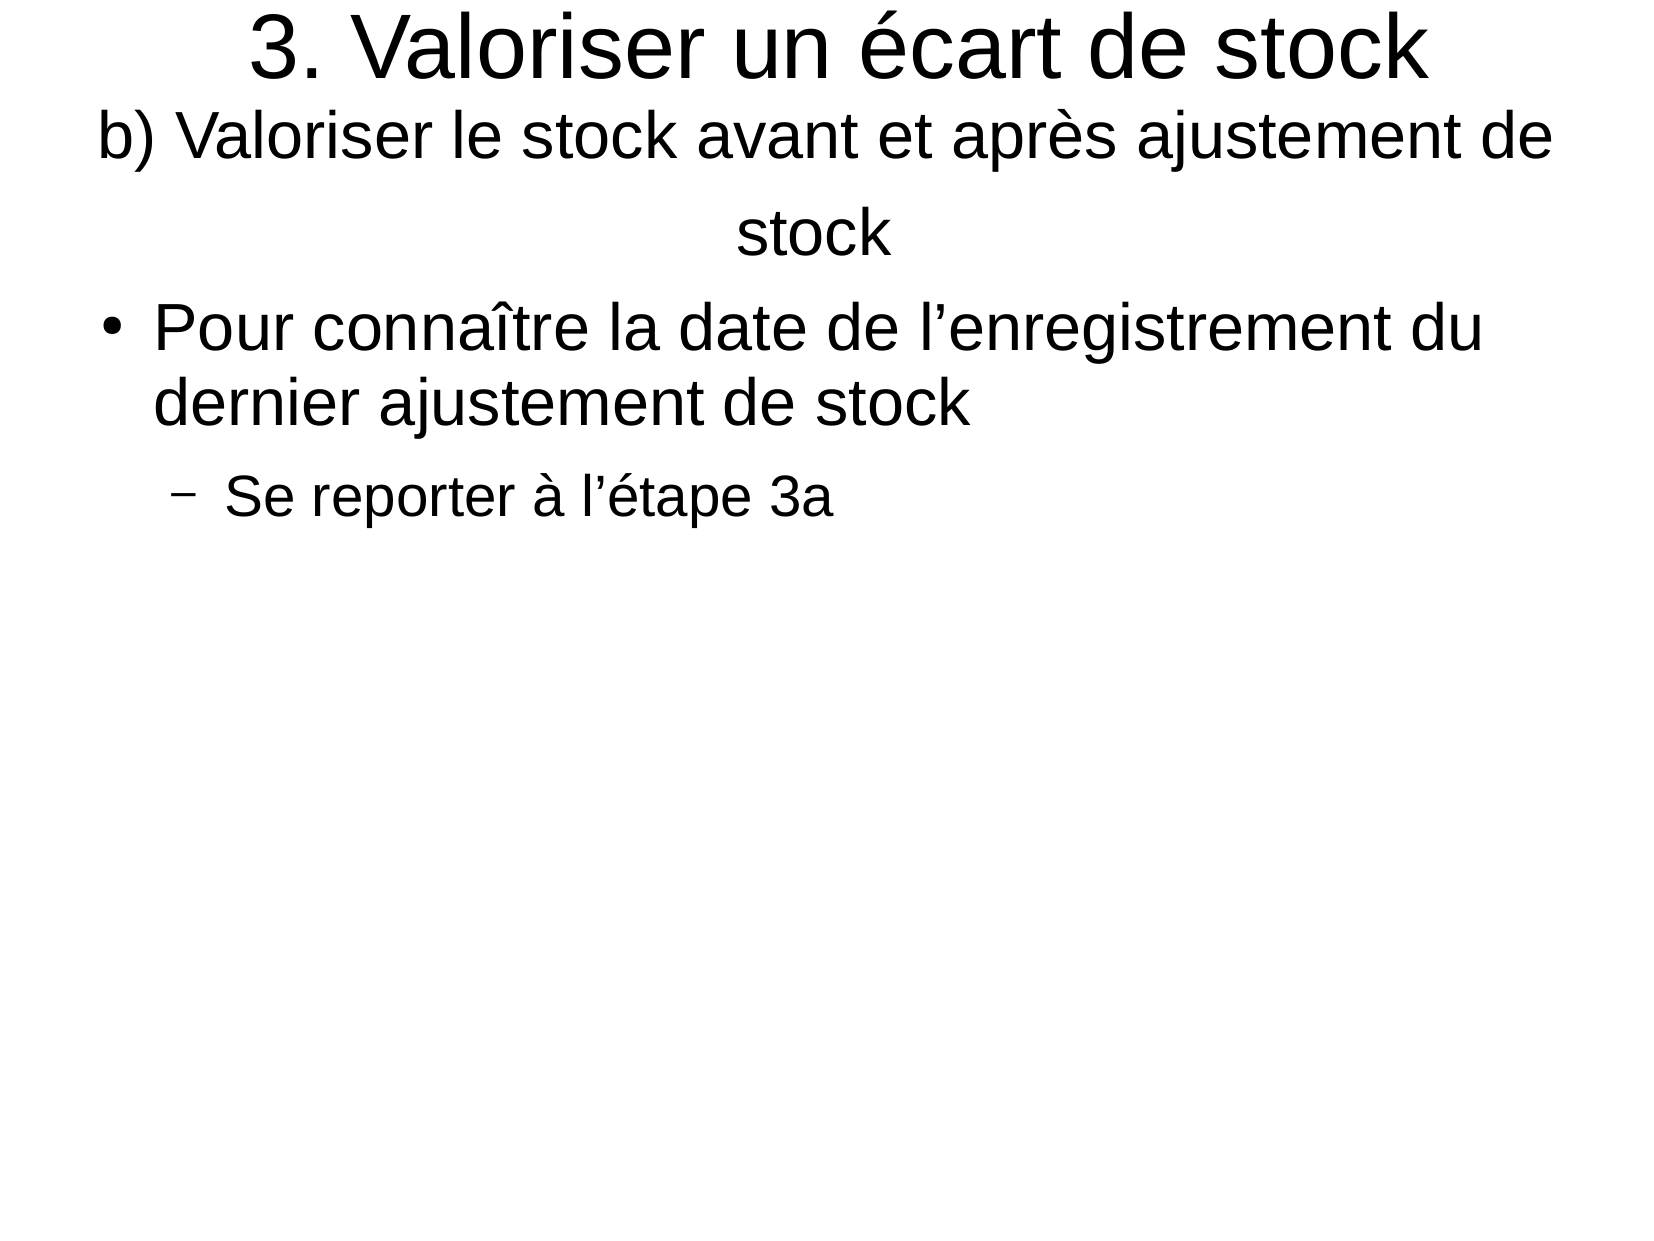

# 3. Valoriser un écart de stock b) Valoriser le stock avant et après ajustement de stock
Pour connaître la date de l’enregistrement du dernier ajustement de stock
Se reporter à l’étape 3a